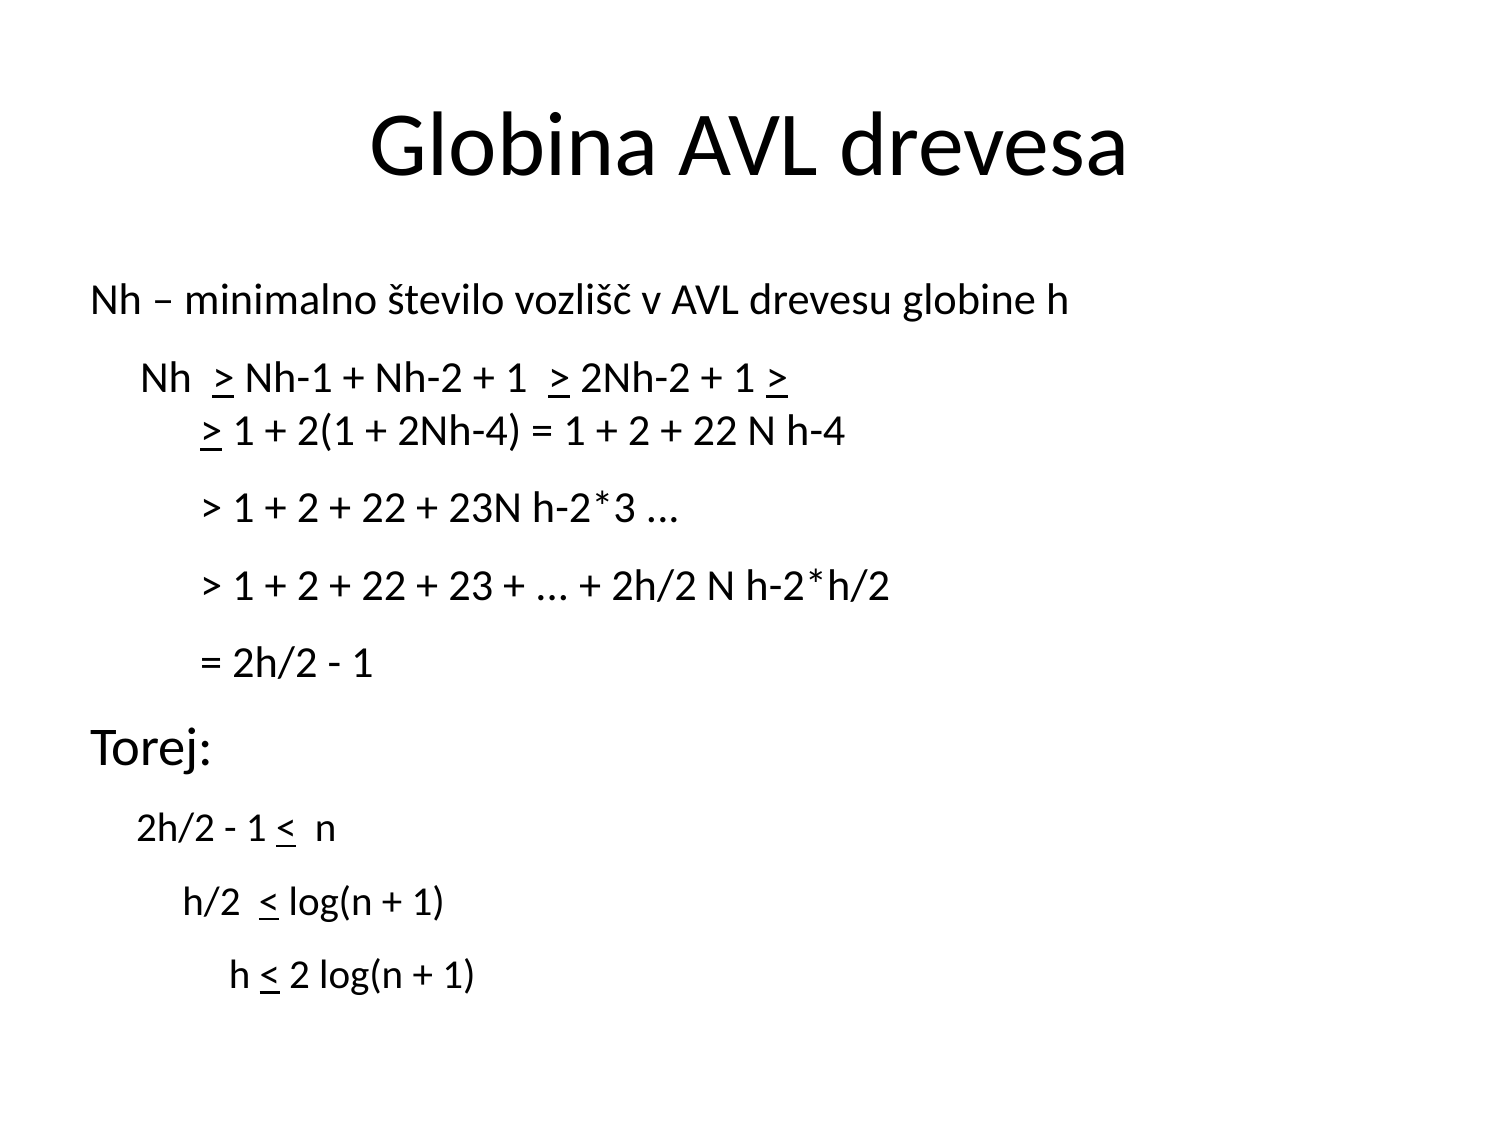

# Globina AVL drevesa
Nh – minimalno število vozlišč v AVL drevesu globine h
 Nh > Nh-1 + Nh-2 + 1 > 2Nh-2 + 1 >
 > 1 + 2(1 + 2Nh-4) = 1 + 2 + 22 N h-4
 > 1 + 2 + 22 + 23N h-2*3 ...
 > 1 + 2 + 22 + 23 + ... + 2h/2 N h-2*h/2
 = 2h/2 - 1
Torej:
 2h/2 - 1 < n
 h/2 < log(n + 1)
 h < 2 log(n + 1)